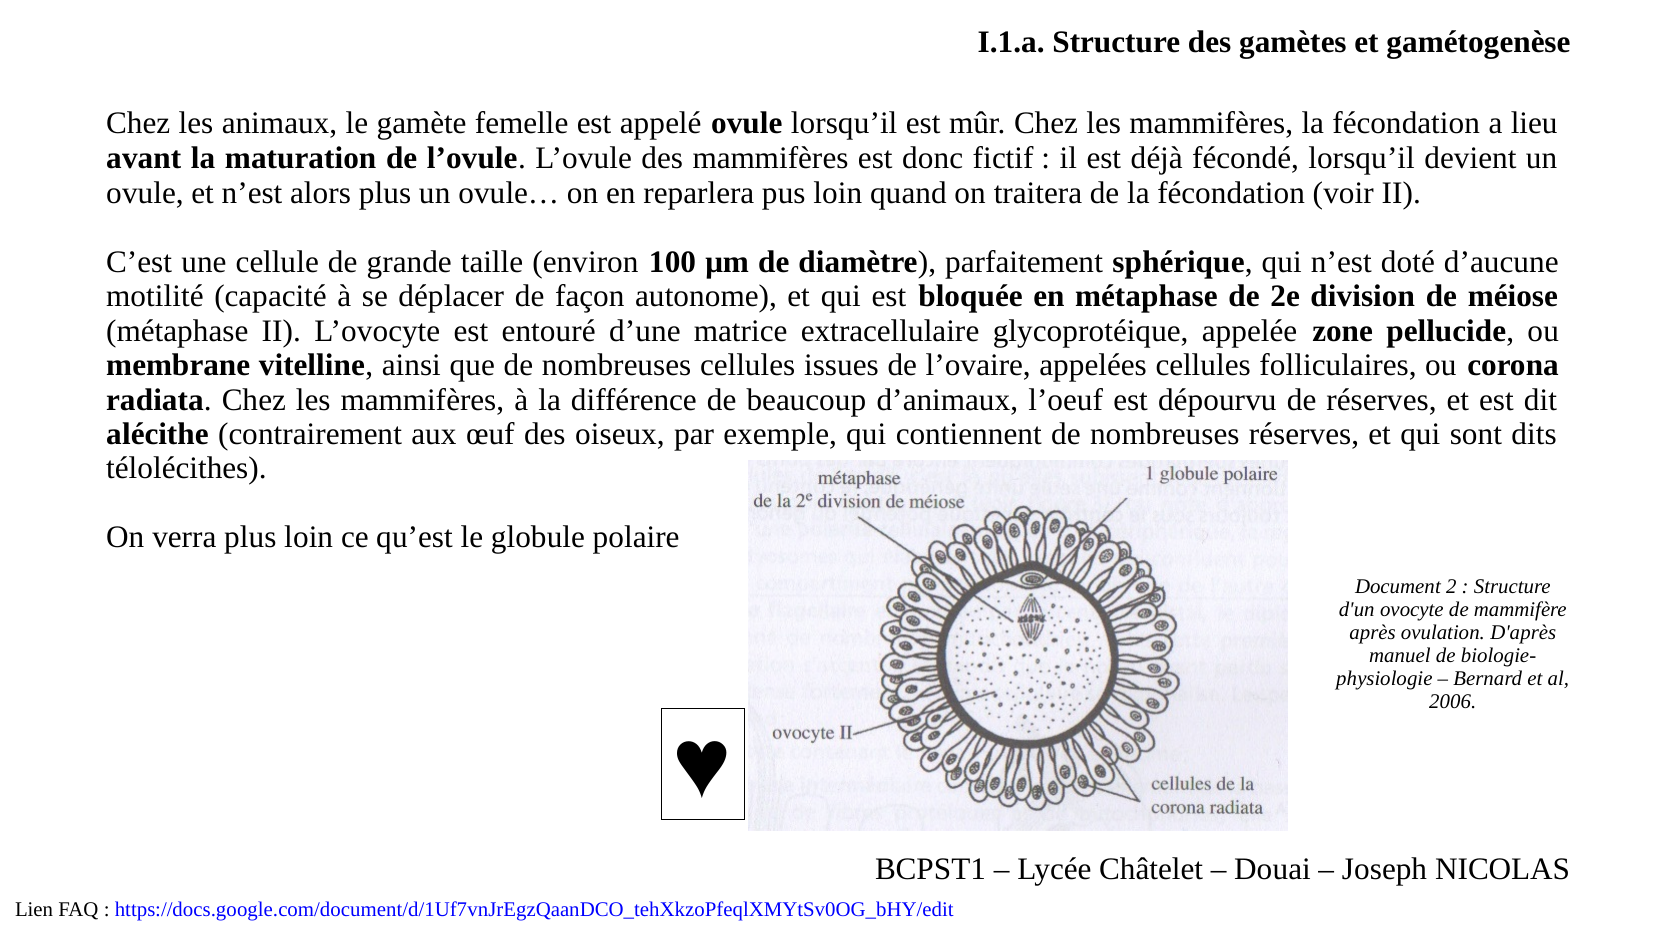

I.1.a. Structure des gamètes et gamétogenèse
Chez les animaux, le gamète femelle est appelé ovule lorsqu’il est mûr. Chez les mammifères, la fécondation a lieu avant la maturation de l’ovule. L’ovule des mammifères est donc fictif : il est déjà fécondé, lorsqu’il devient un ovule, et n’est alors plus un ovule… on en reparlera pus loin quand on traitera de la fécondation (voir II).
C’est une cellule de grande taille (environ 100 μm de diamètre), parfaitement sphérique, qui n’est doté d’aucune motilité (capacité à se déplacer de façon autonome), et qui est bloquée en métaphase de 2e division de méiose (métaphase II). L’ovocyte est entouré d’une matrice extracellulaire glycoprotéique, appelée zone pellucide, ou membrane vitelline, ainsi que de nombreuses cellules issues de l’ovaire, appelées cellules folliculaires, ou corona radiata. Chez les mammifères, à la différence de beaucoup d’animaux, l’oeuf est dépourvu de réserves, et est dit alécithe (contrairement aux œuf des oiseux, par exemple, qui contiennent de nombreuses réserves, et qui sont dits télolécithes).
On verra plus loin ce qu’est le globule polaire
Document 2 : Structure d'un ovocyte de mammifère après ovulation. D'après manuel de biologie-physiologie – Bernard et al, 2006.
♥
BCPST1 – Lycée Châtelet – Douai – Joseph NICOLAS
Lien FAQ : https://docs.google.com/document/d/1Uf7vnJrEgzQaanDCO_tehXkzoPfeqlXMYtSv0OG_bHY/edit